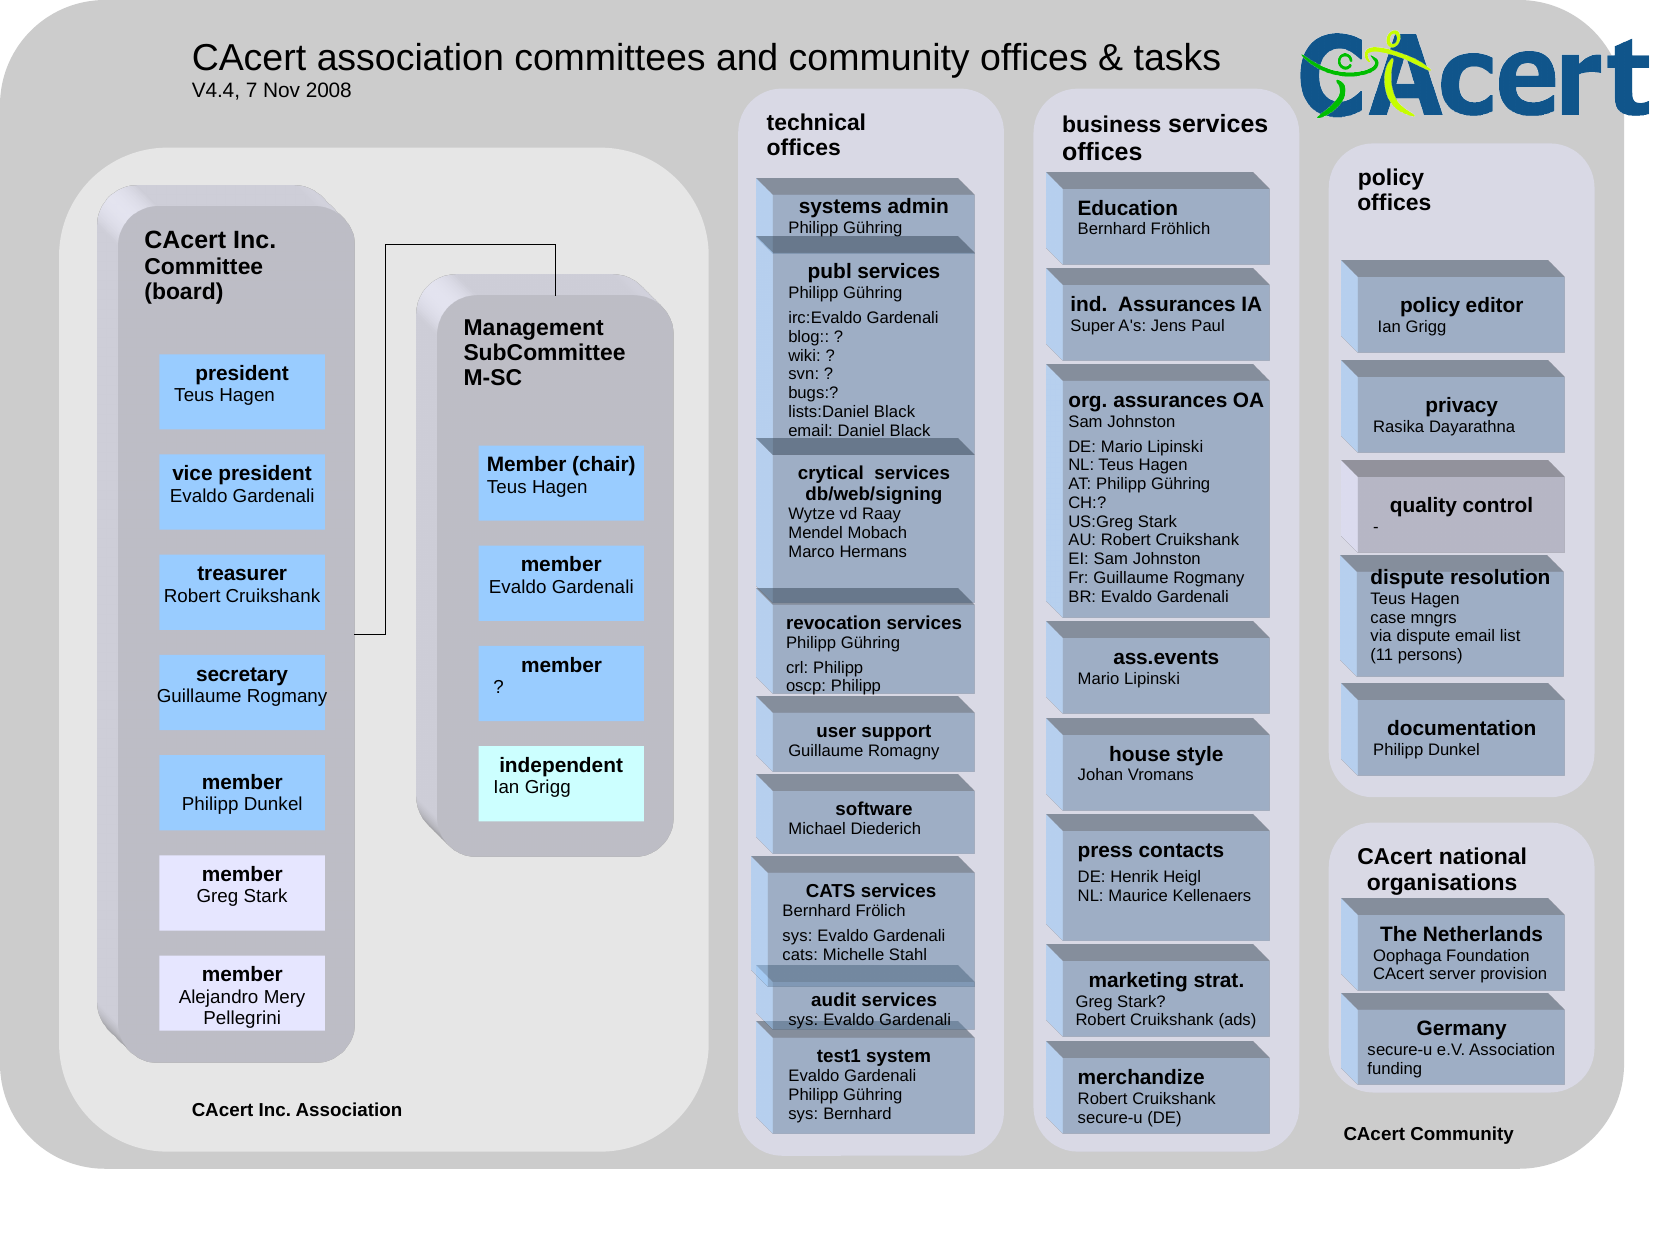

CAcert association committees and community offices & tasks
V4.4, 7 Nov 2008
technical
offices
business services
offices
policy
offices
Education
Bernhard Fröhlich
systems admin
Philipp Gühring
CAcert Inc.
Committee
(board)
publ services
Philipp Gühring
irc:Evaldo Gardenali
blog:: ?
wiki: ?
svn: ?
bugs:?
lists:Daniel Black
email: Daniel Black
policy editor
 Ian Grigg
ind. Assurances IA
Super A's: Jens Paul
Management
SubCommittee
M-SC
president
Teus Hagen
privacy
Rasika Dayarathna
org. assurances OA
Sam Johnston
DE: Mario Lipinski
NL: Teus Hagen
AT: Philipp Gühring
CH:?
US:Greg Stark
AU: Robert Cruikshank
EI: Sam Johnston
Fr: Guillaume Rogmany
BR: Evaldo Gardenali
Member (chair)
Teus Hagen
vice president
Evaldo Gardenali
crytical services
db/web/signing
Wytze vd Raay
Mendel Mobach
Marco Hermans
quality control
-
member
Evaldo Gardenali
treasurer
Robert Cruikshank
dispute resolution
Teus Hagen
case mngrs
via dispute email list
(11 persons)
revocation services
Philipp Gühring
crl: Philipp
oscp: Philipp
ass.events
Mario Lipinski
member
?
secretary
Guillaume Rogmany
documentation
Philipp Dunkel
user support
Guillaume Romagny
house style
Johan Vromans
independent
Ian Grigg
member
Philipp Dunkel
software
Michael Diederich
CAcert national
organisations
press contacts
DE: Henrik Heigl
NL: Maurice Kellenaers
member
Greg Stark
CATS services
Bernhard Frölich
sys: Evaldo Gardenali
cats: Michelle Stahl
The Netherlands
Oophaga Foundation
CAcert server provision
member
Alejandro Mery
Pellegrini
marketing strat.
Greg Stark?
Robert Cruikshank (ads)
audit services
sys: Evaldo Gardenali
Germany
secure-u e.V. Association
funding
test1 system
Evaldo Gardenali
Philipp Gühring
sys: Bernhard
merchandize
Robert Cruikshank
secure-u (DE)
CAcert Inc. Association
CAcert Community